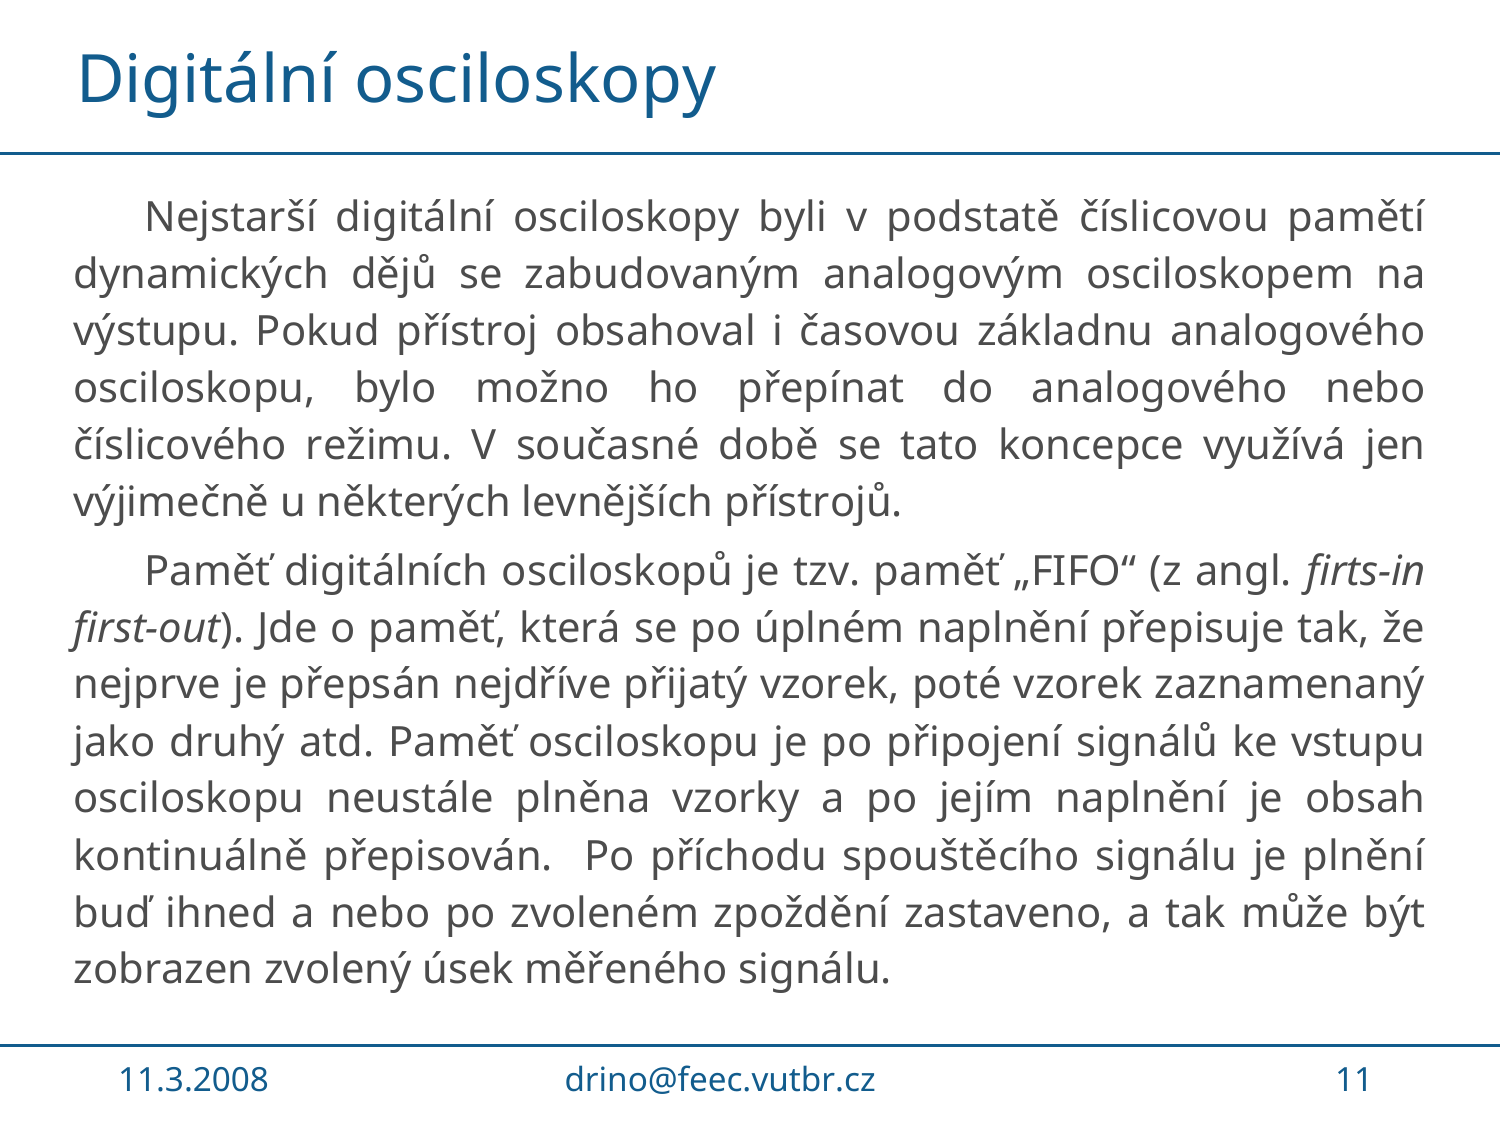

# Digitální osciloskopy
Nejstarší digitální osciloskopy byli v podstatě číslicovou pamětí dynamických dějů se zabudovaným analogovým osciloskopem na výstupu. Pokud přístroj obsahoval i časovou základnu analogového osciloskopu, bylo možno ho přepínat do analogového nebo číslicového režimu. V současné době se tato koncepce využívá jen výjimečně u některých levnějších přístrojů.
Paměť digitálních osciloskopů je tzv. paměť „FIFO“ (z angl. firts-in first-out). Jde o paměť, která se po úplném naplnění přepisuje tak, že nejprve je přepsán nejdříve přijatý vzorek, poté vzorek zaznamenaný jako druhý atd. Paměť osciloskopu je po připojení signálů ke vstupu osciloskopu neustále plněna vzorky a po jejím naplnění je obsah kontinuálně přepisován. Po příchodu spouštěcího signálu je plnění buď ihned a nebo po zvoleném zpoždění zastaveno, a tak může být zobrazen zvolený úsek měřeného signálu.
11.3.2008
drino@feec.vutbr.cz